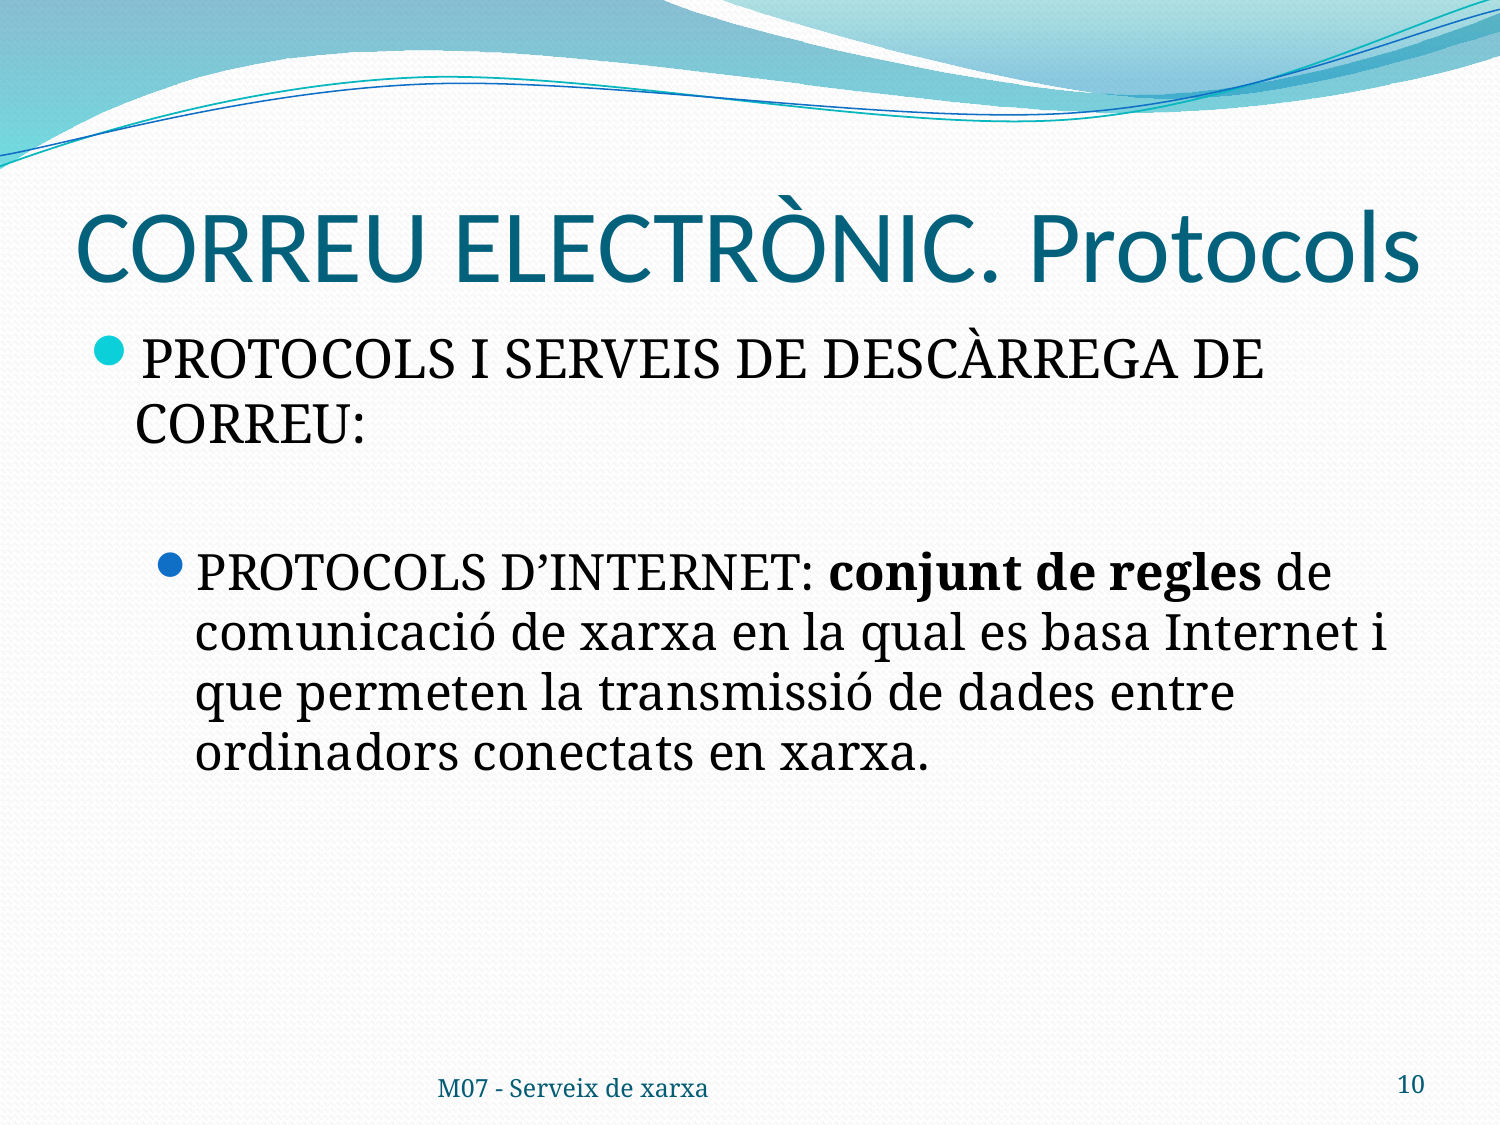

# CORREU ELECTRÒNIC. Protocols
PROTOCOLS I SERVEIS DE DESCÀRREGA DE CORREU:
PROTOCOLS D’INTERNET: conjunt de regles de comunicació de xarxa en la qual es basa Internet i que permeten la transmissió de dades entre ordinadors conectats en xarxa.
M07 - Serveix de xarxa